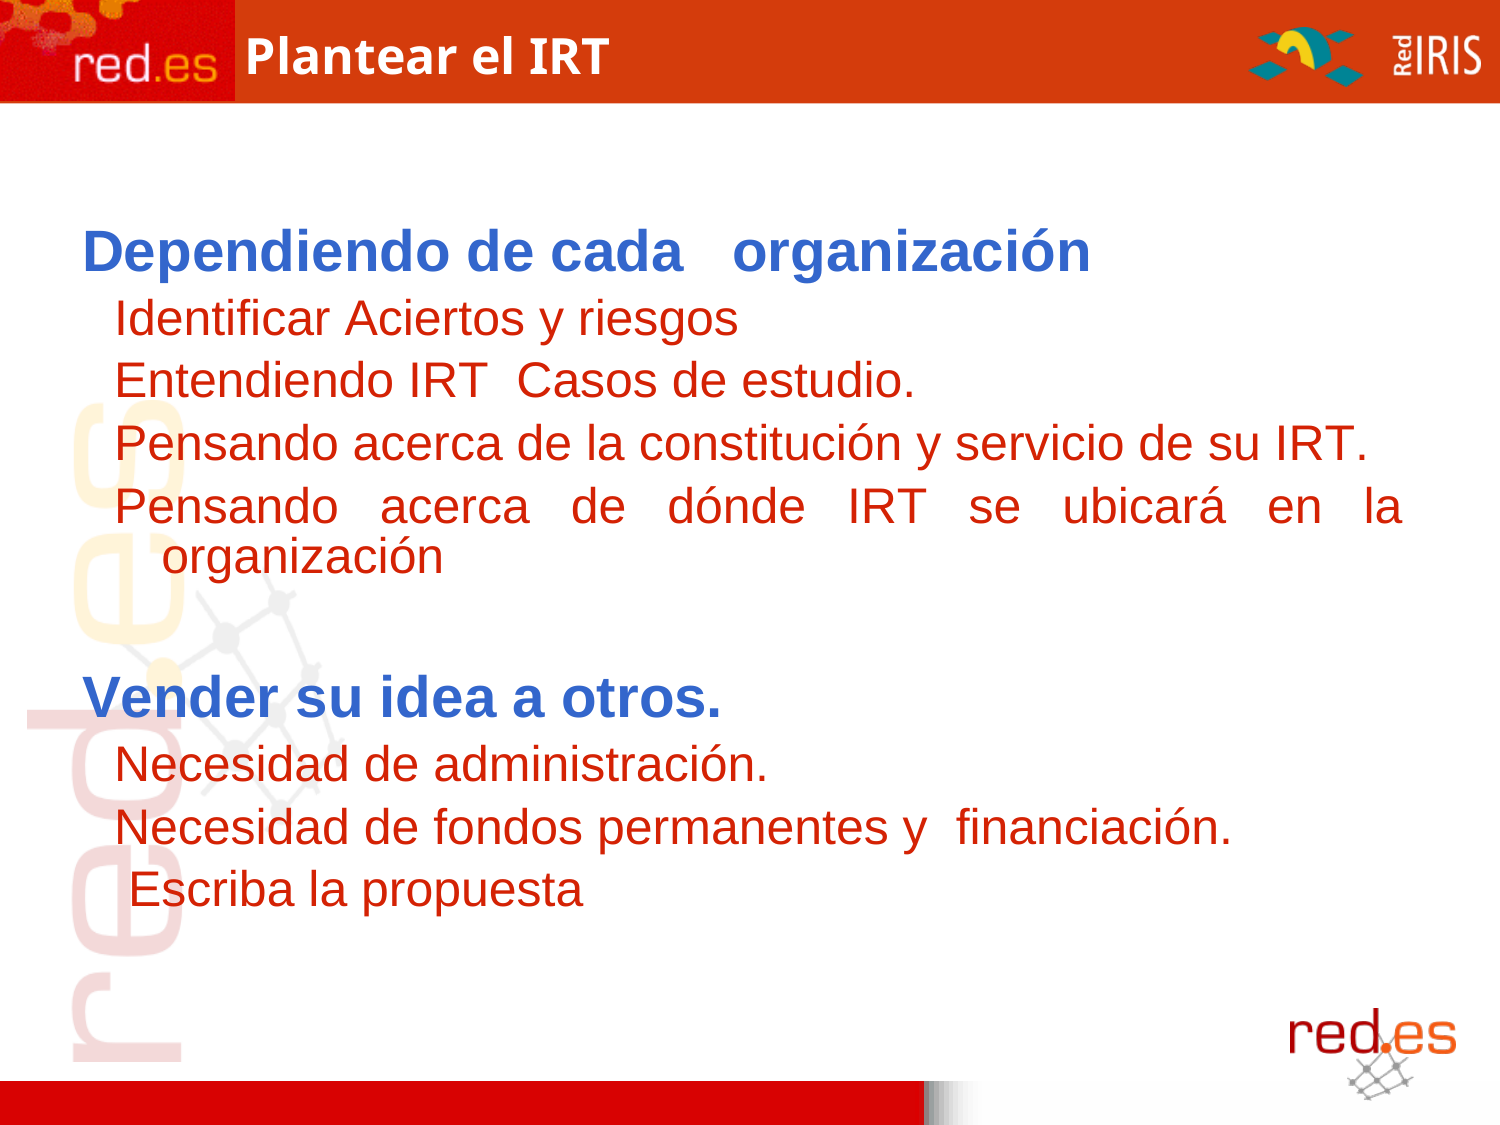

Plantear el IRT
# Dependiendo de cada organización
Identificar Aciertos y riesgos
Entendiendo IRT Casos de estudio.
Pensando acerca de la constitución y servicio de su IRT.
Pensando acerca de dónde IRT se ubicará en la organización
Vender su idea a otros.
Necesidad de administración.
Necesidad de fondos permanentes y financiación.
 Escriba la propuesta